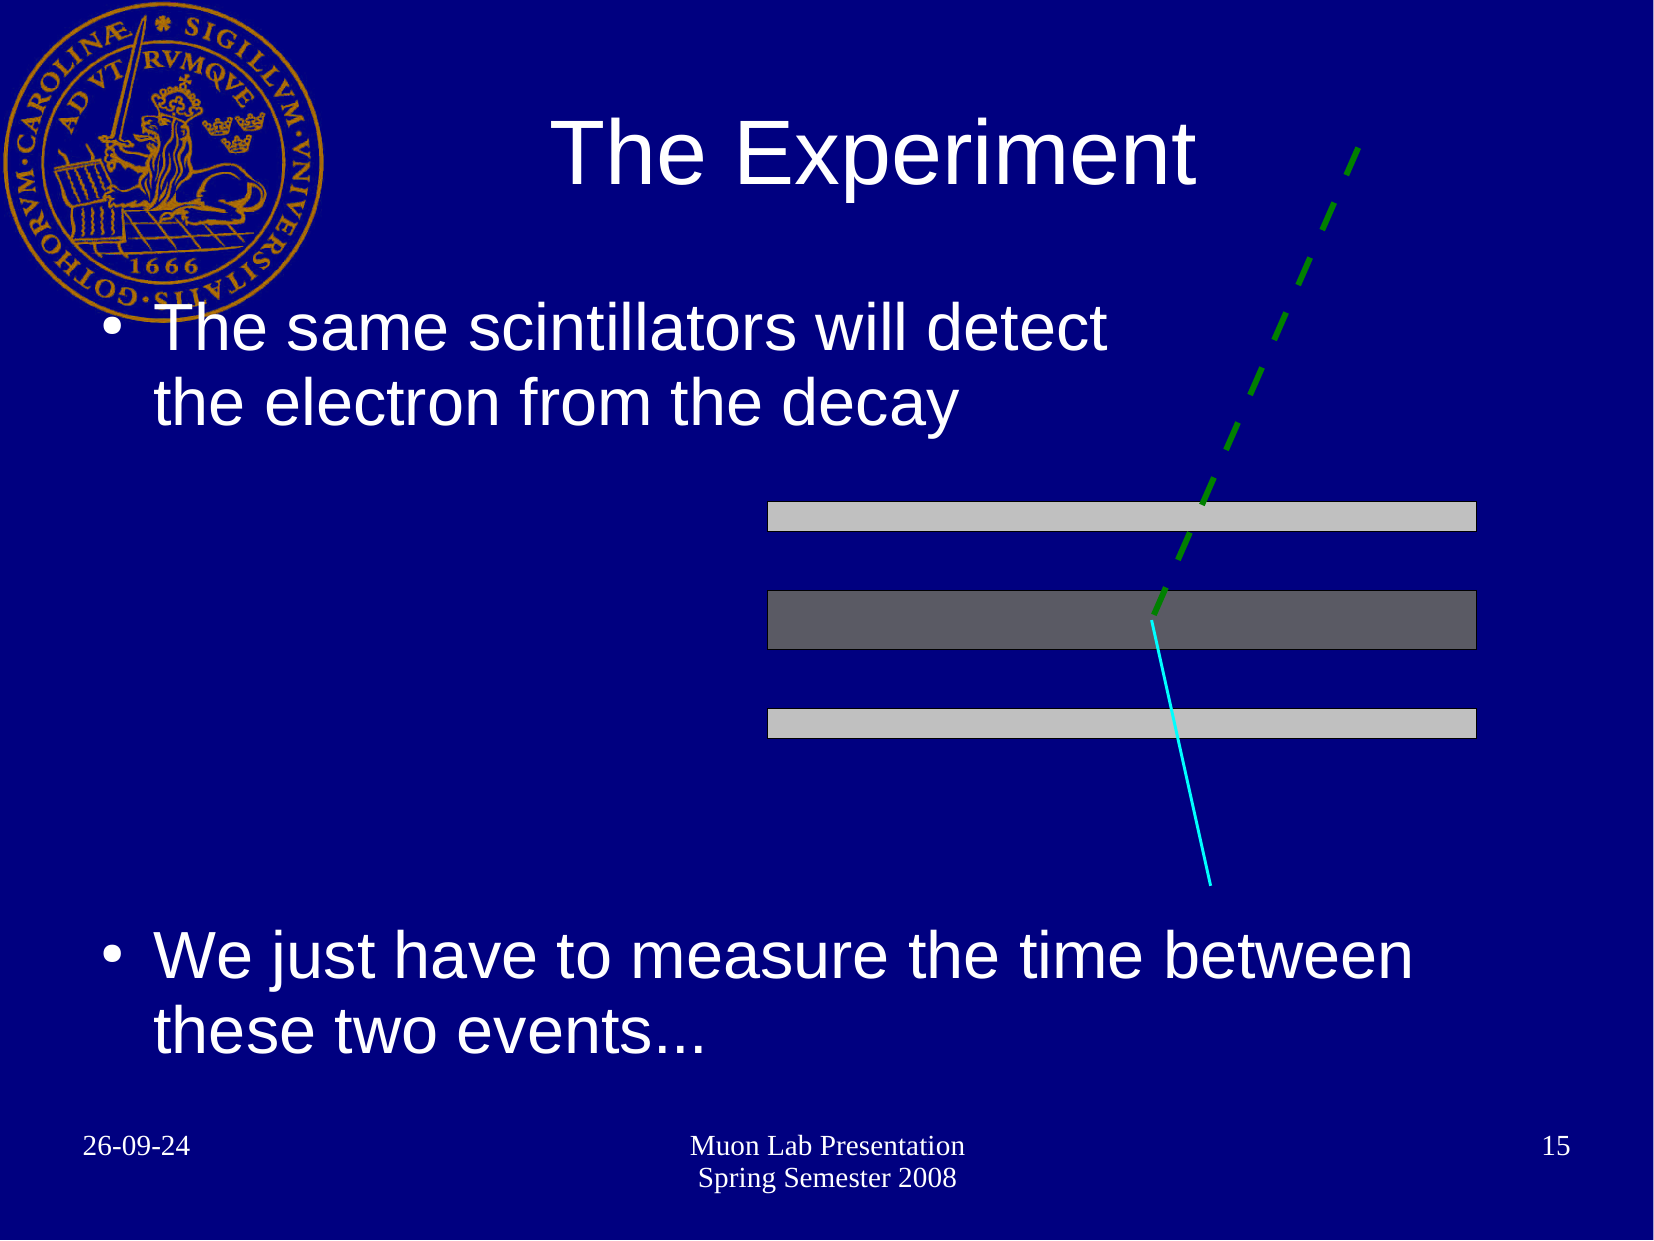

# The Experiment
The same scintillators will detect
the electron from the decay
We just have to measure the time between these two events...
15